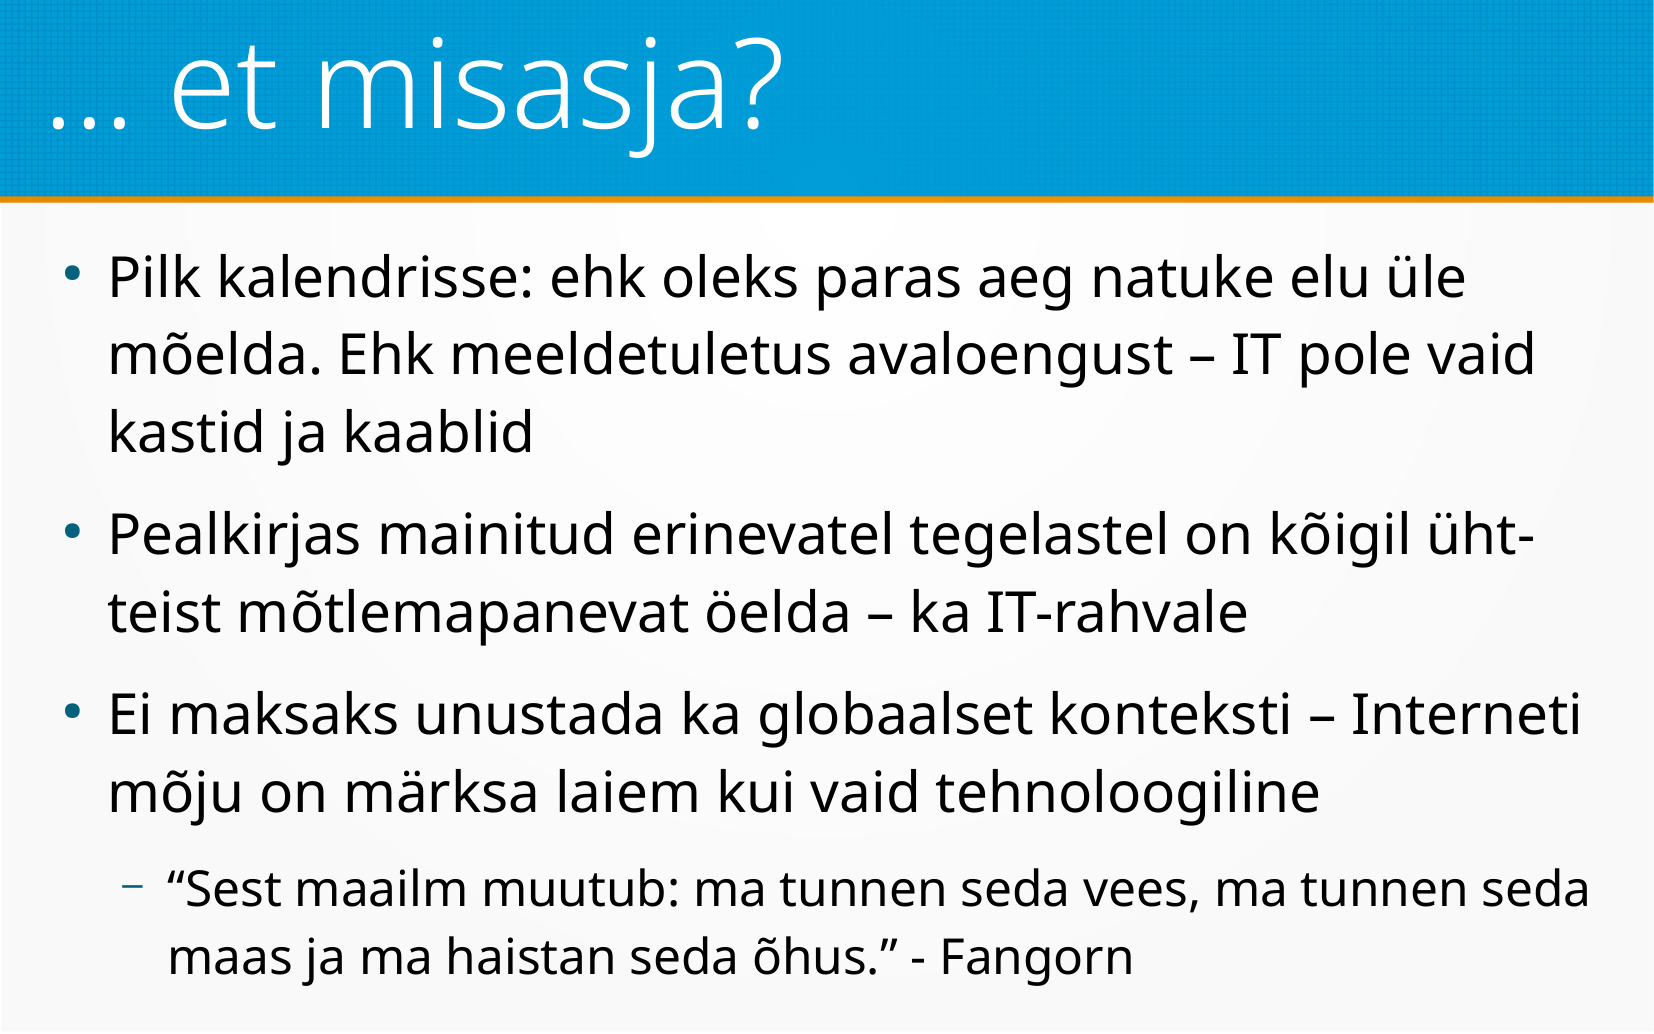

# ... et misasja?
Pilk kalendrisse: ehk oleks paras aeg natuke elu üle mõelda. Ehk meeldetuletus avaloengust – IT pole vaid kastid ja kaablid
Pealkirjas mainitud erinevatel tegelastel on kõigil üht-teist mõtlemapanevat öelda – ka IT-rahvale
Ei maksaks unustada ka globaalset konteksti – Interneti mõju on märksa laiem kui vaid tehnoloogiline
“Sest maailm muutub: ma tunnen seda vees, ma tunnen seda maas ja ma haistan seda õhus.” - Fangorn